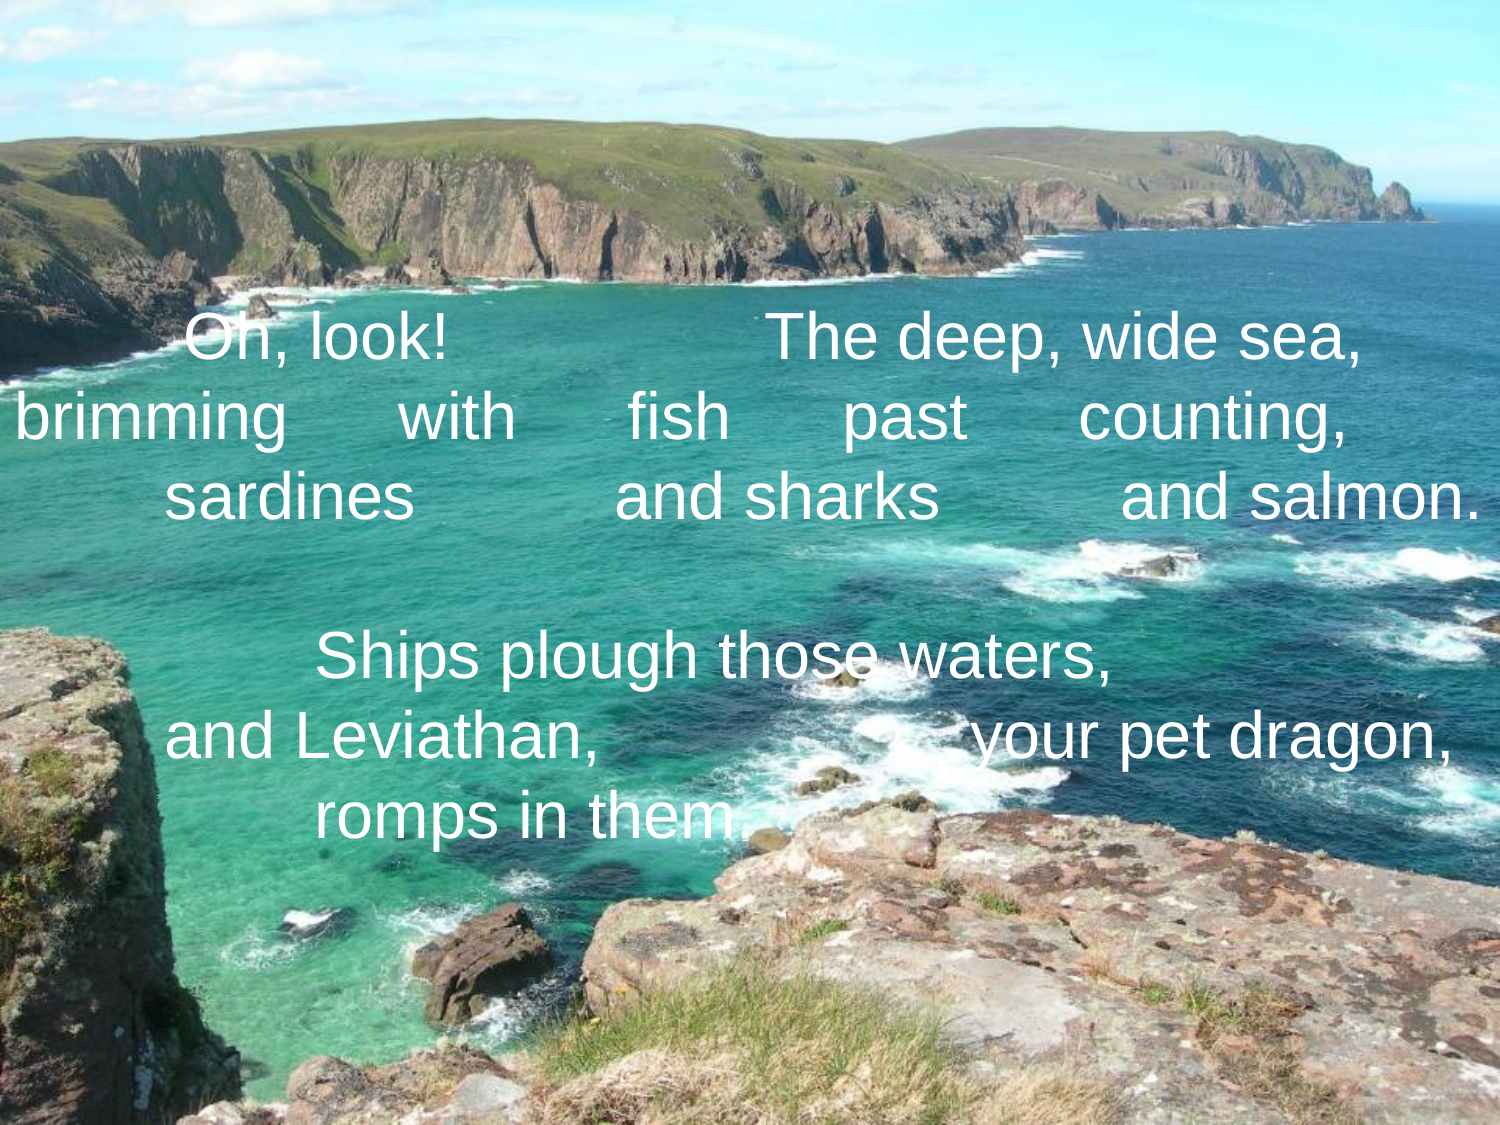

Oh, look!			The deep, wide sea,
brimming with fish past counting,
	sardines 		and sharks 	 and salmon.
		Ships plough those waters,
	and Leviathan, your pet dragon,
		romps in them.